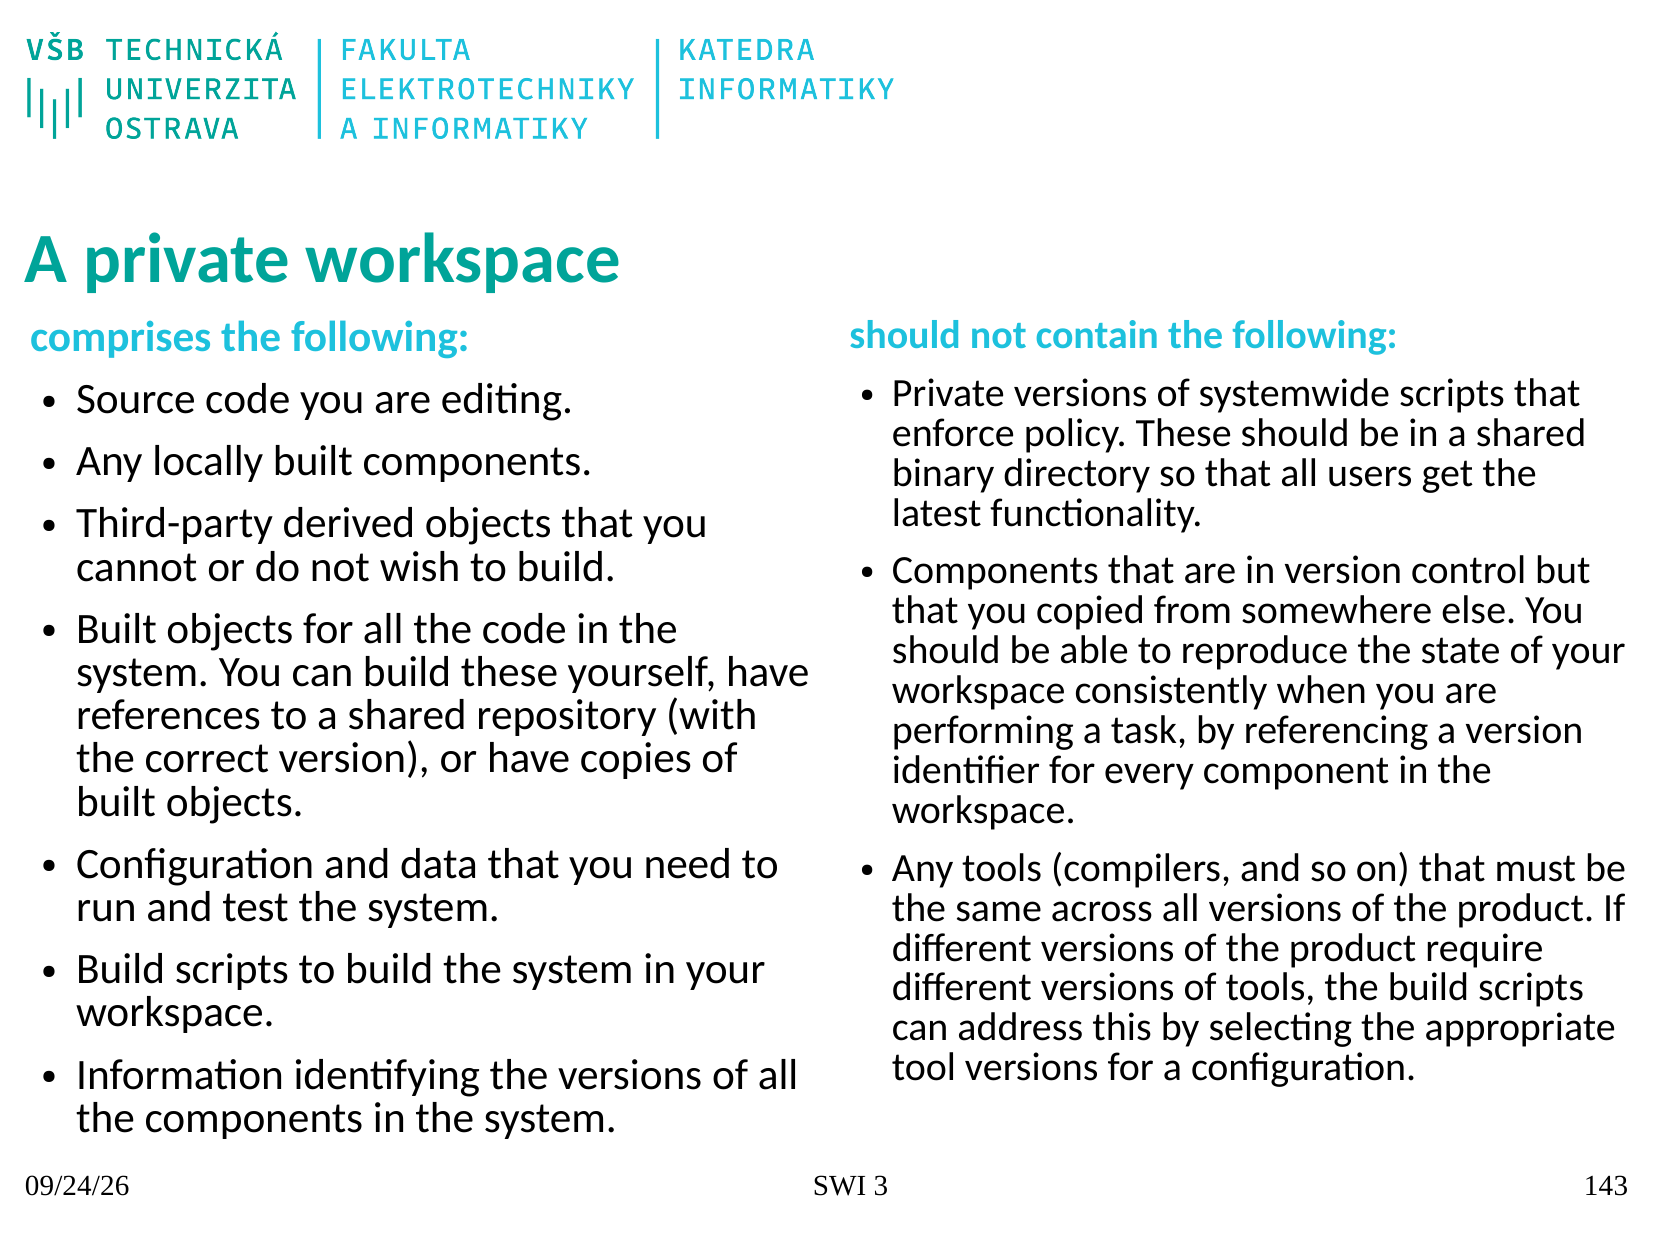

# A private workspace
comprises the following:
Source code you are editing.
Any locally built components.
Third-party derived objects that you cannot or do not wish to build.
Built objects for all the code in the system. You can build these yourself, have references to a shared repository (with the correct version), or have copies of built objects.
Configuration and data that you need to run and test the system.
Build scripts to build the system in your workspace.
Information identifying the versions of all the components in the system.
should not contain the following:
Private versions of systemwide scripts that enforce policy. These should be in a shared binary directory so that all users get the latest functionality.
Components that are in version control but that you copied from somewhere else. You should be able to reproduce the state of your workspace consistently when you are performing a task, by referencing a version identifier for every component in the workspace.
Any tools (compilers, and so on) that must be the same across all versions of the product. If different versions of the product require different versions of tools, the build scripts can address this by selecting the appropriate tool versions for a configuration.
SWI 3
143